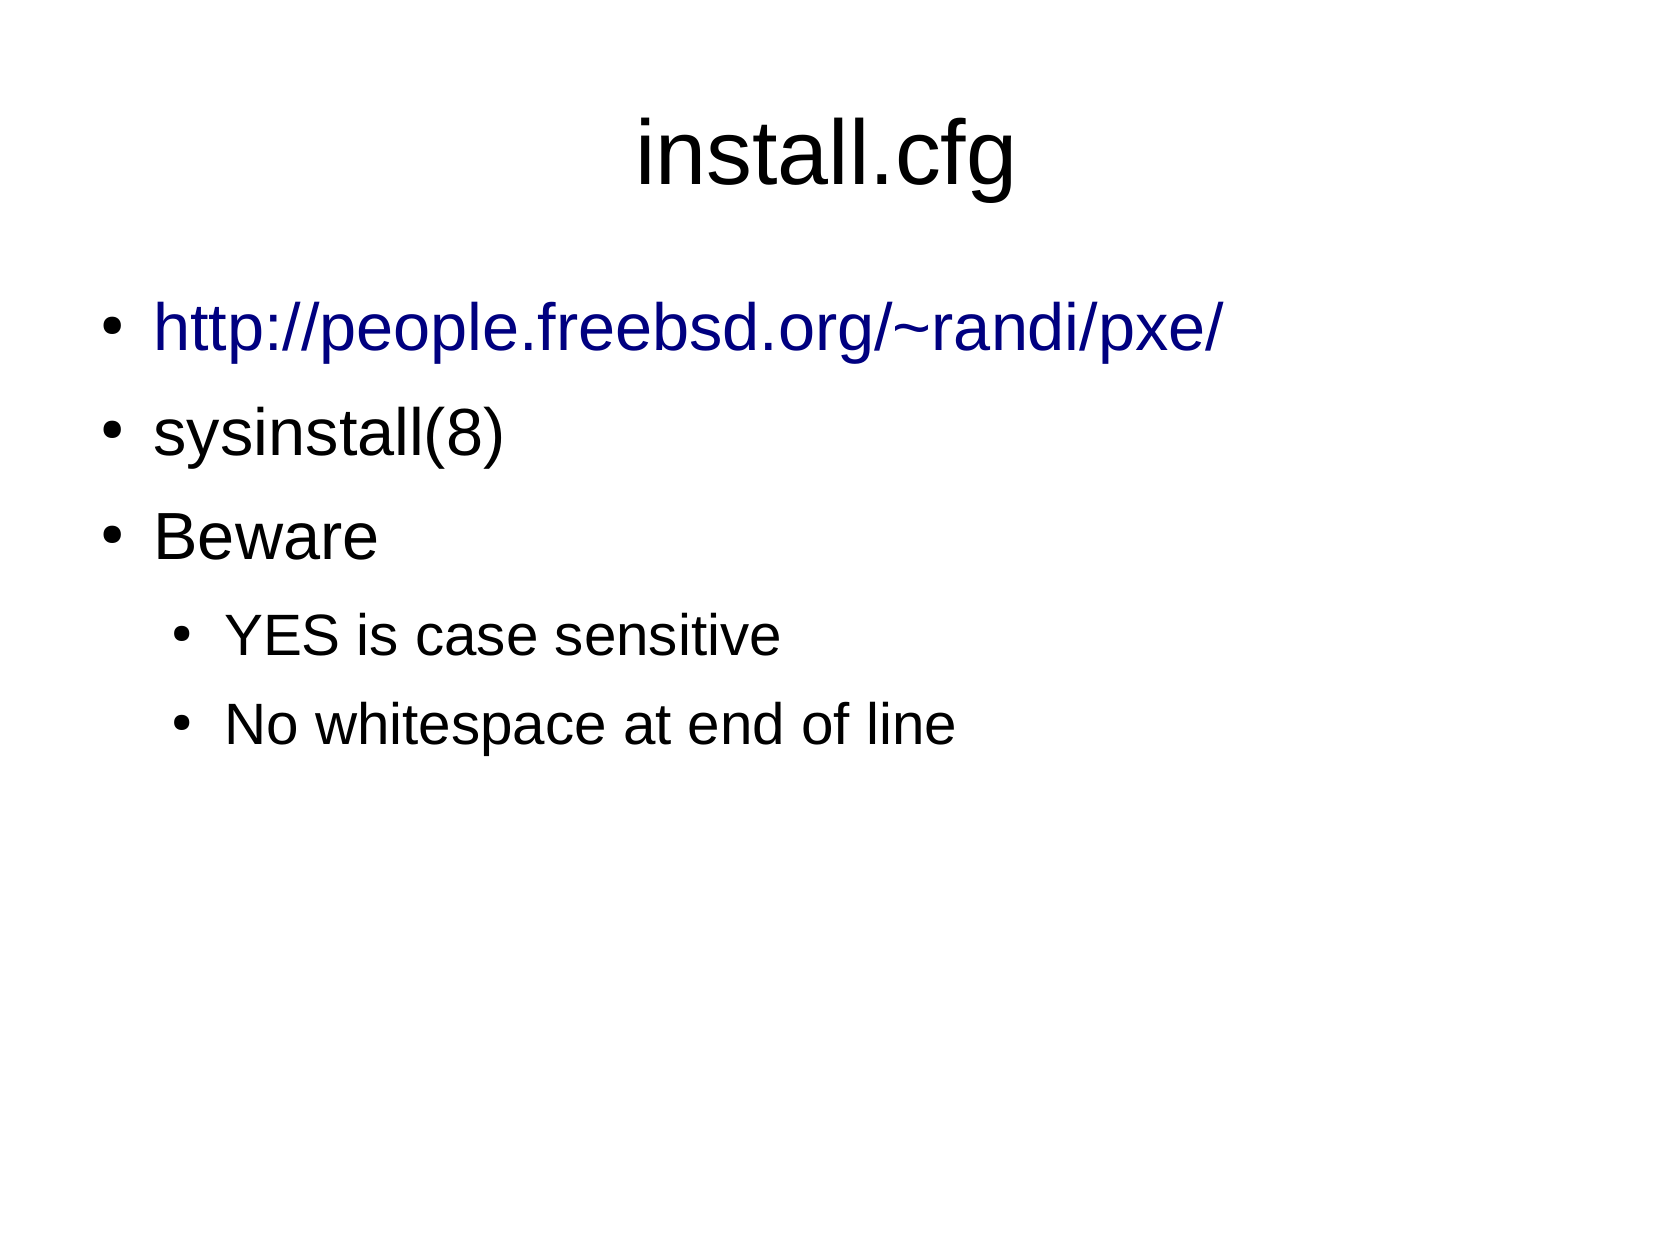

# install.cfg
http://people.freebsd.org/~randi/pxe/
sysinstall(8)
Beware
YES is case sensitive
No whitespace at end of line